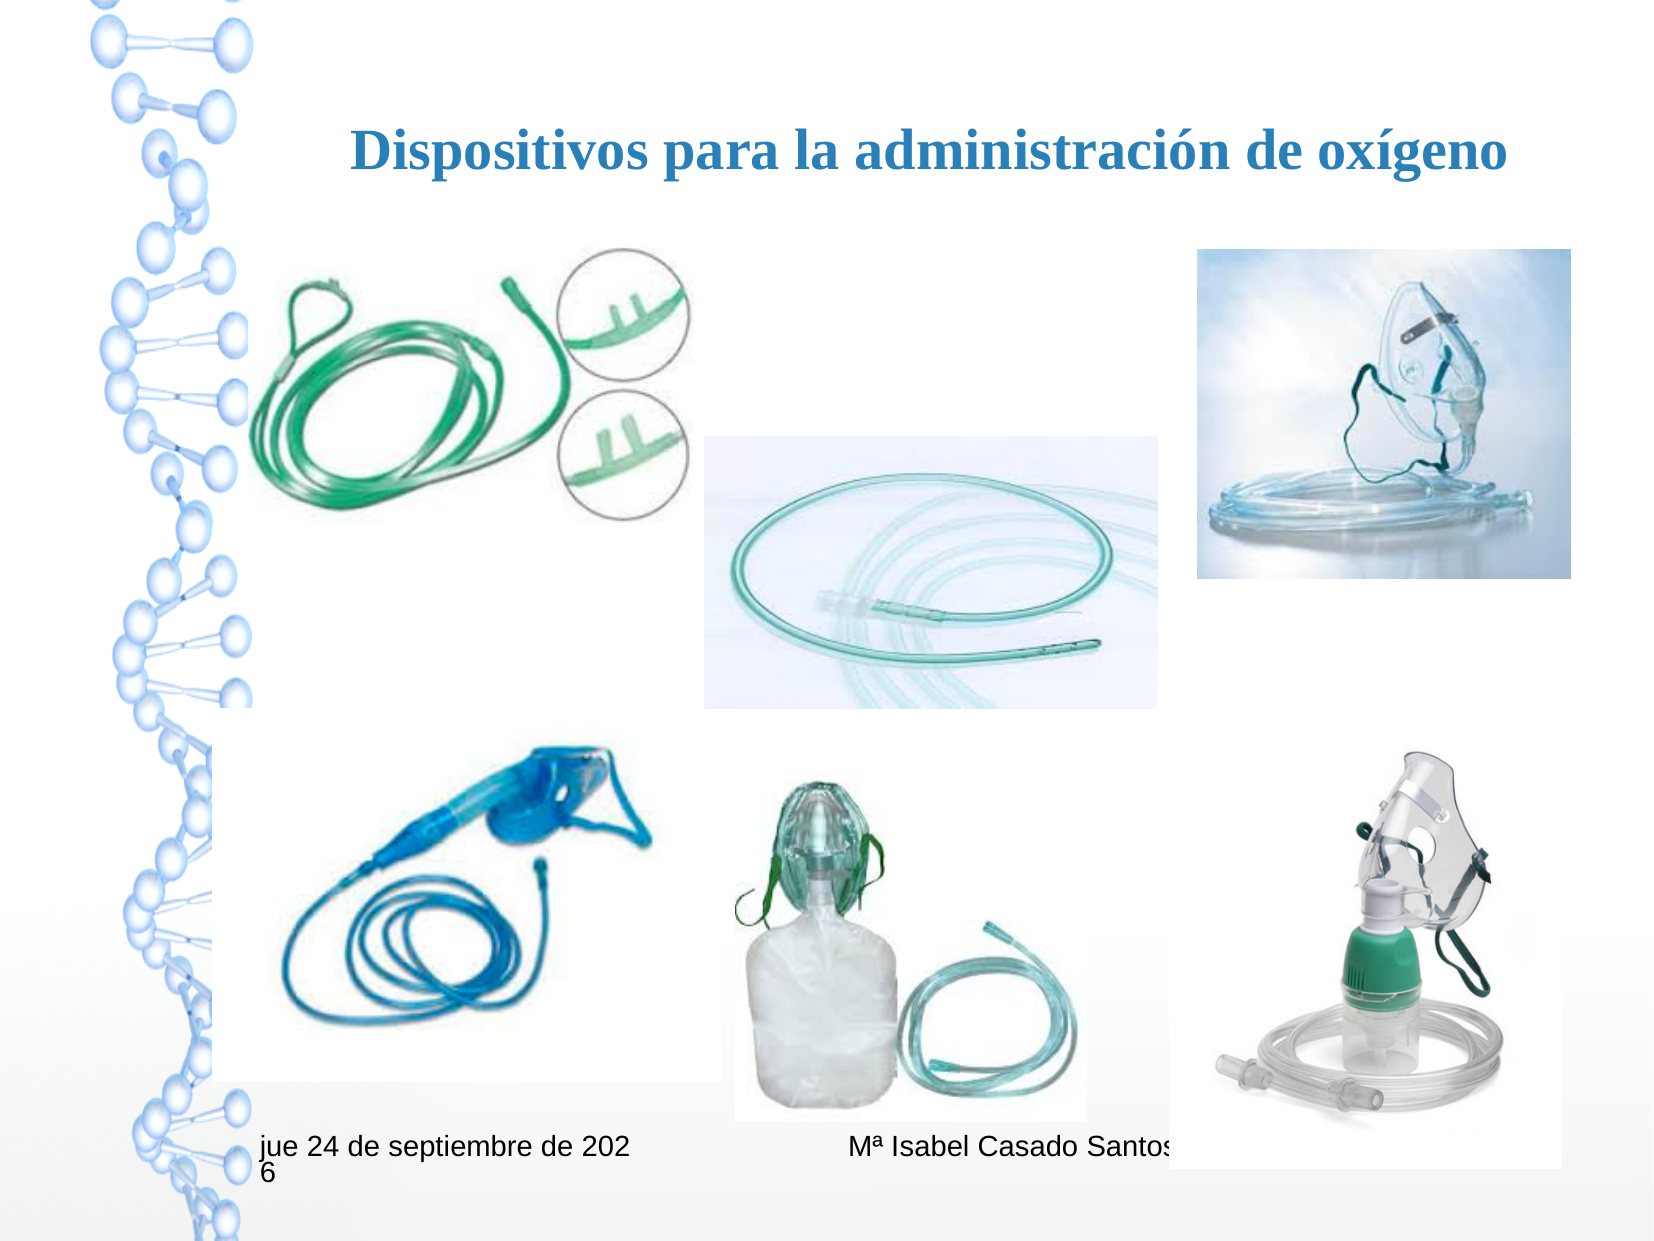

# Dispositivos para la administración de oxígeno
Mª Isabel Casado Santos